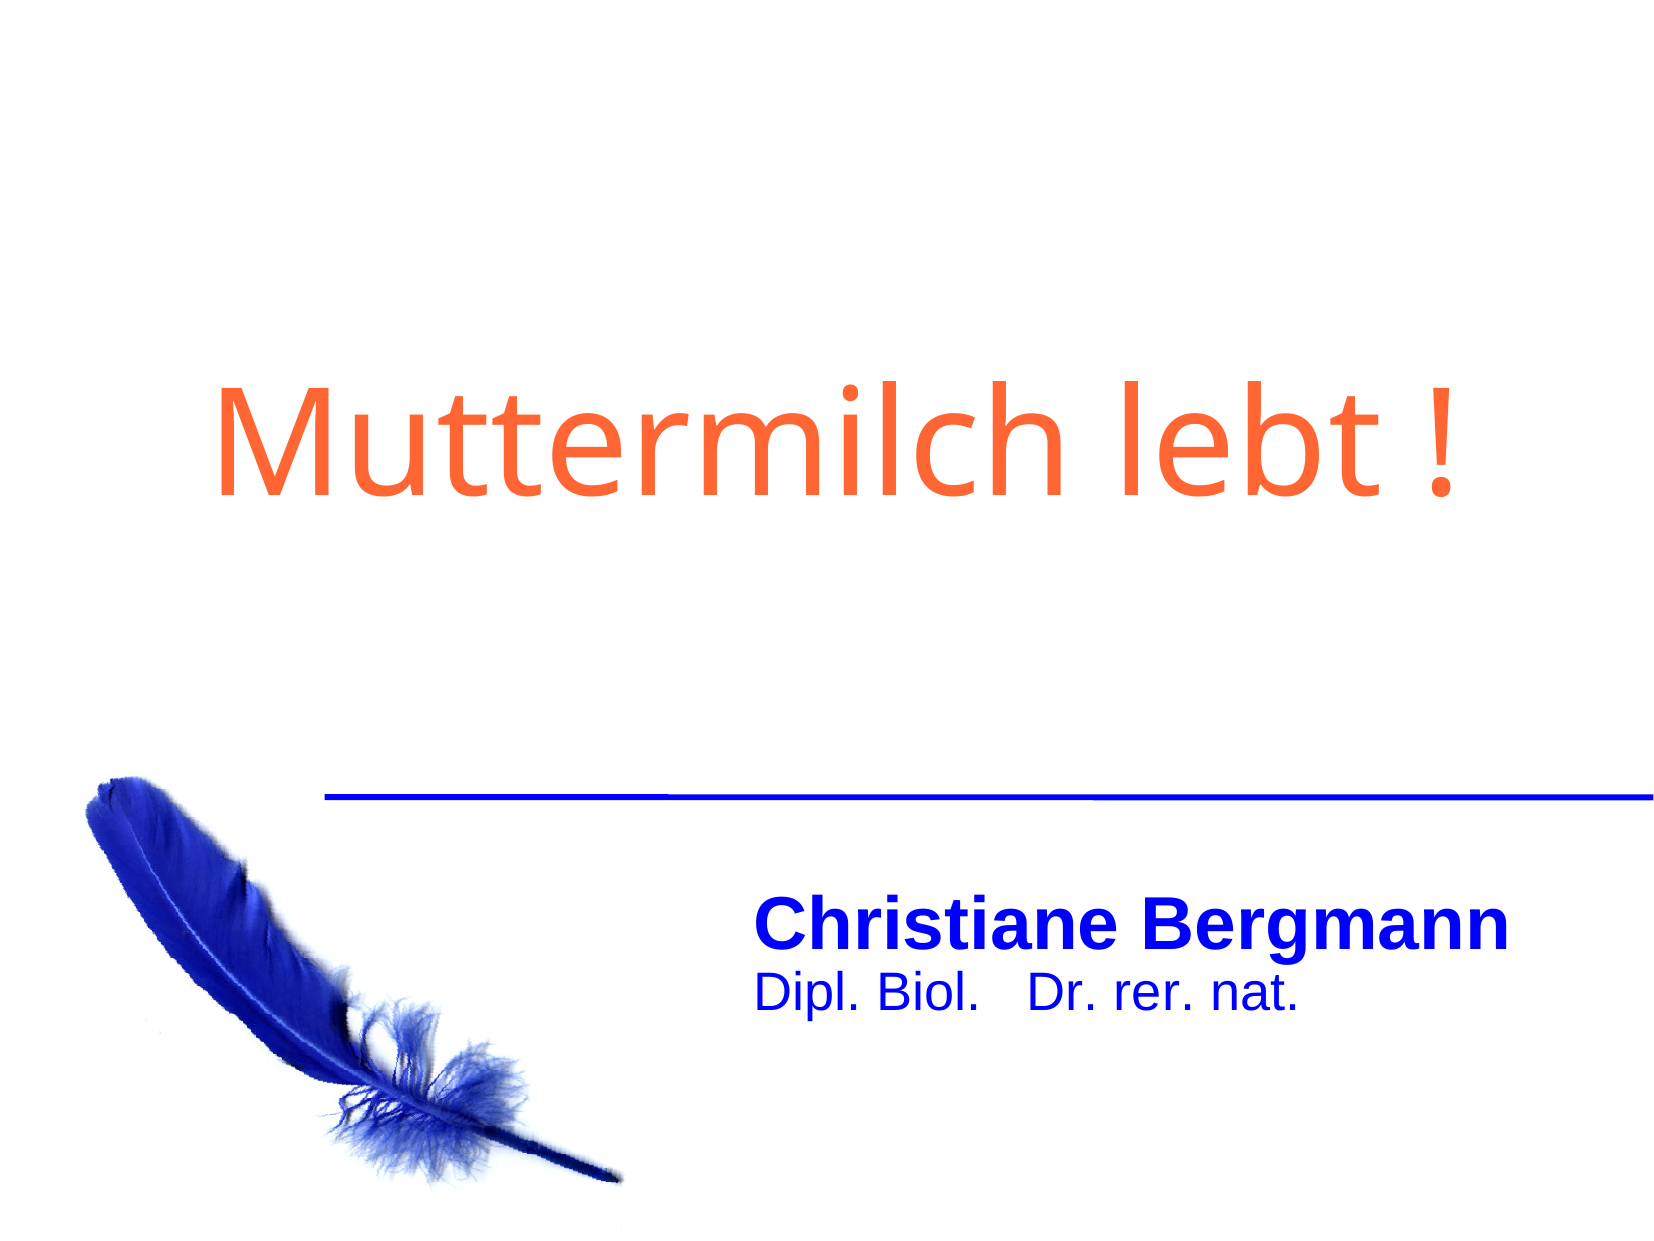

Muttermilch lebt !
Christiane Bergmann
Dipl. Biol. Dr. rer. nat.